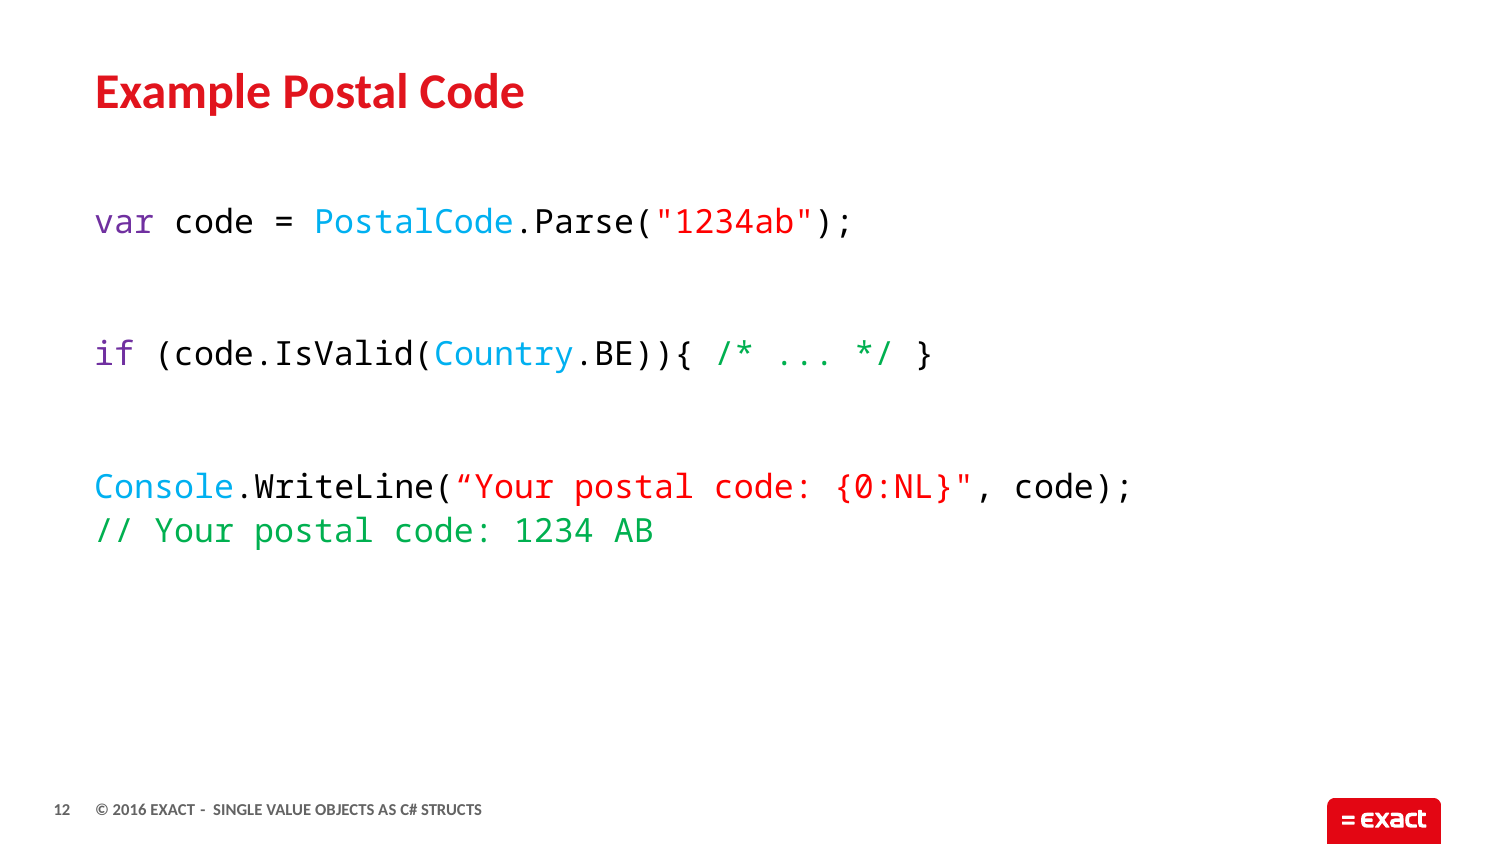

# Example Postal Code
var code = PostalCode.Parse("1234ab");
if (code.IsValid(Country.BE)){ /* ... */ }
Console.WriteLine(“Your postal code: {0:NL}", code);
// Your postal code: 1234 AB
- Single Value Objects as C# structs